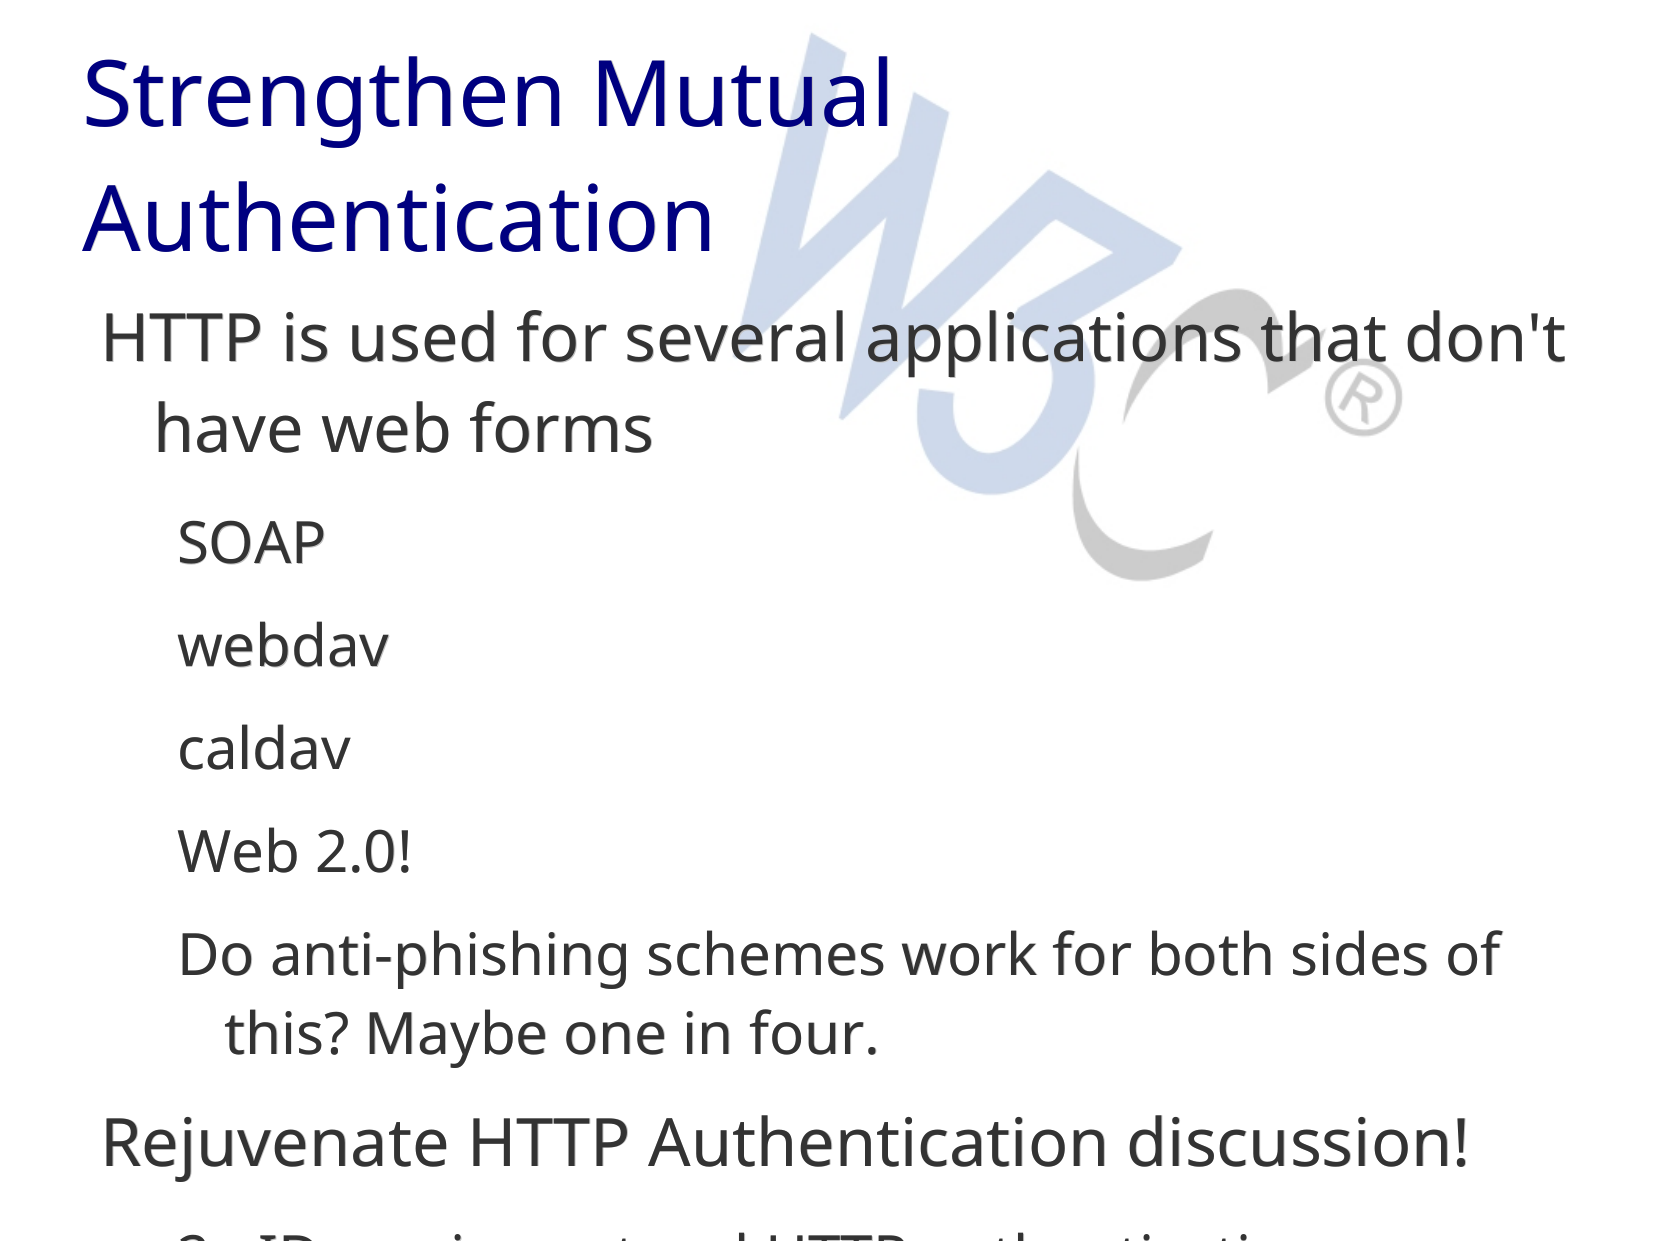

# Strengthen Mutual Authentication
HTTP is used for several applications that don't have web forms
SOAP
webdav
caldav
Web 2.0!
Do anti-phishing schemes work for both sides of this? Maybe one in four.
Rejuvenate HTTP Authentication discussion!
2+ IDs on in-protocol HTTP authentication